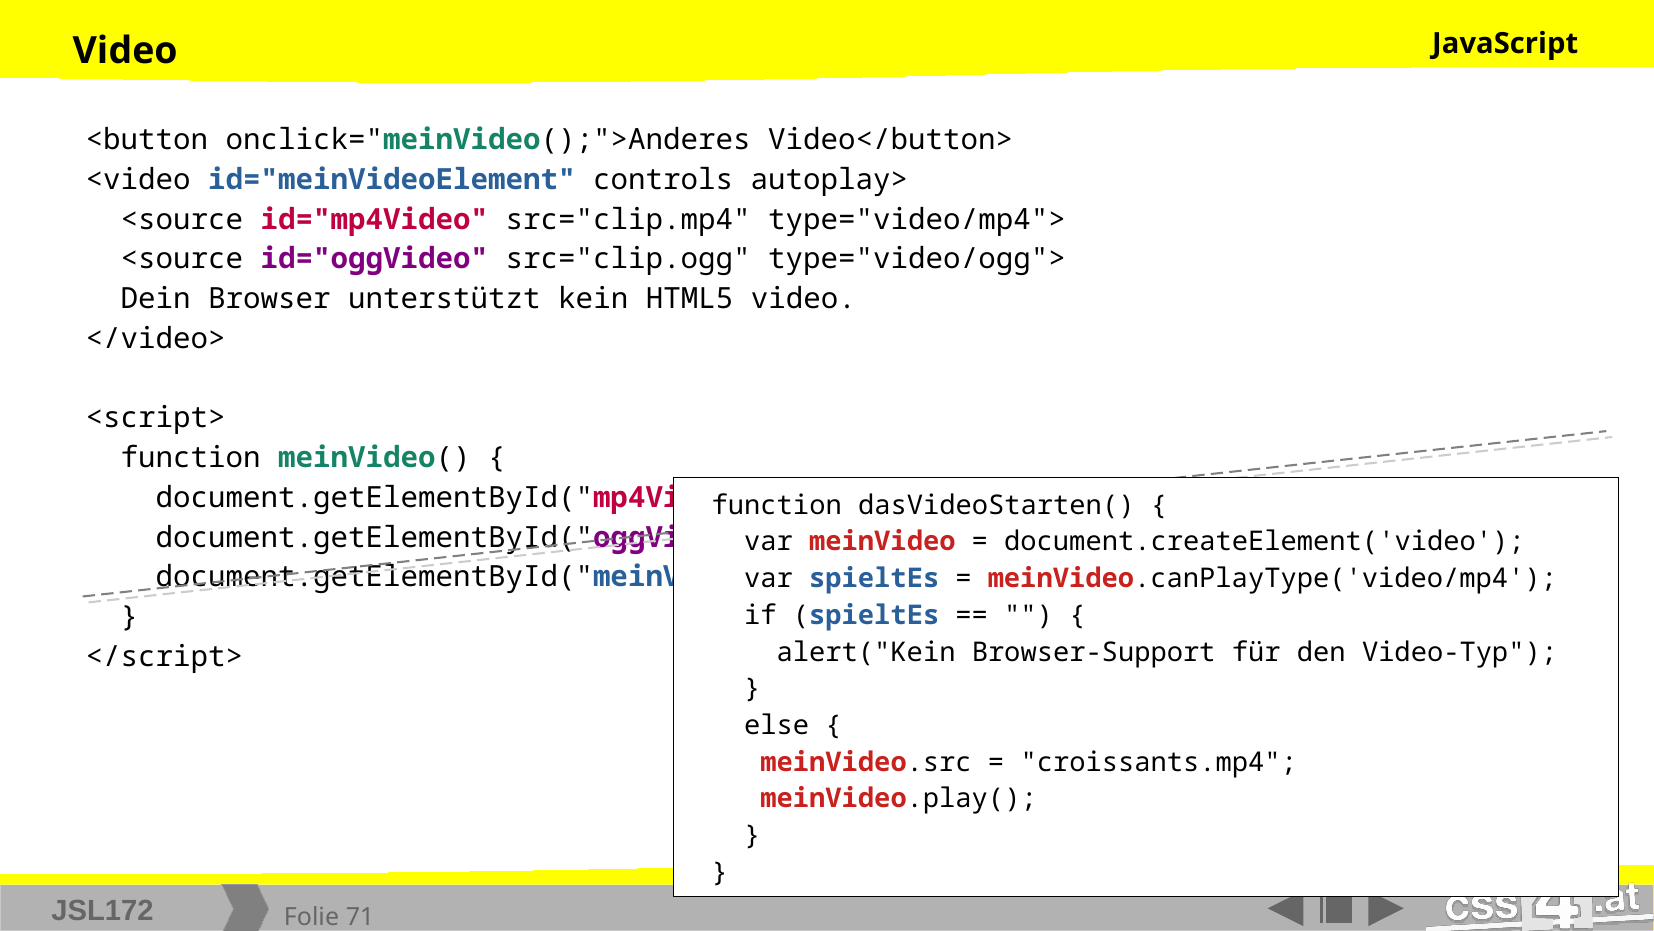

JavaScript
Video
<button onclick="meinVideo();">Anderes Video</button>
<video id="meinVideoElement" controls autoplay>
 <source id="mp4Video" src="clip.mp4" type="video/mp4">
 <source id="oggVideo" src="clip.ogg" type="video/ogg">
 Dein Browser unterstützt kein HTML5 video.
</video>
<script>
 function meinVideo() {
 document.getElementById("mp4Video").src = "movie.mp4";
 document.getElementById("oggVideo").src = "movie.ogg";
 document.getElementById("meinVideoElement").load();
 }
</script>
function dasVideoStarten() {
 var meinVideo = document.createElement('video');
 var spieltEs = meinVideo.canPlayType('video/mp4');
 if (spieltEs == "") {
 alert("Kein Browser-Support für den Video-Typ");
 }
 else {
 meinVideo.src = "croissants.mp4";
 meinVideo.play();
 }
}
JSL172
Folie